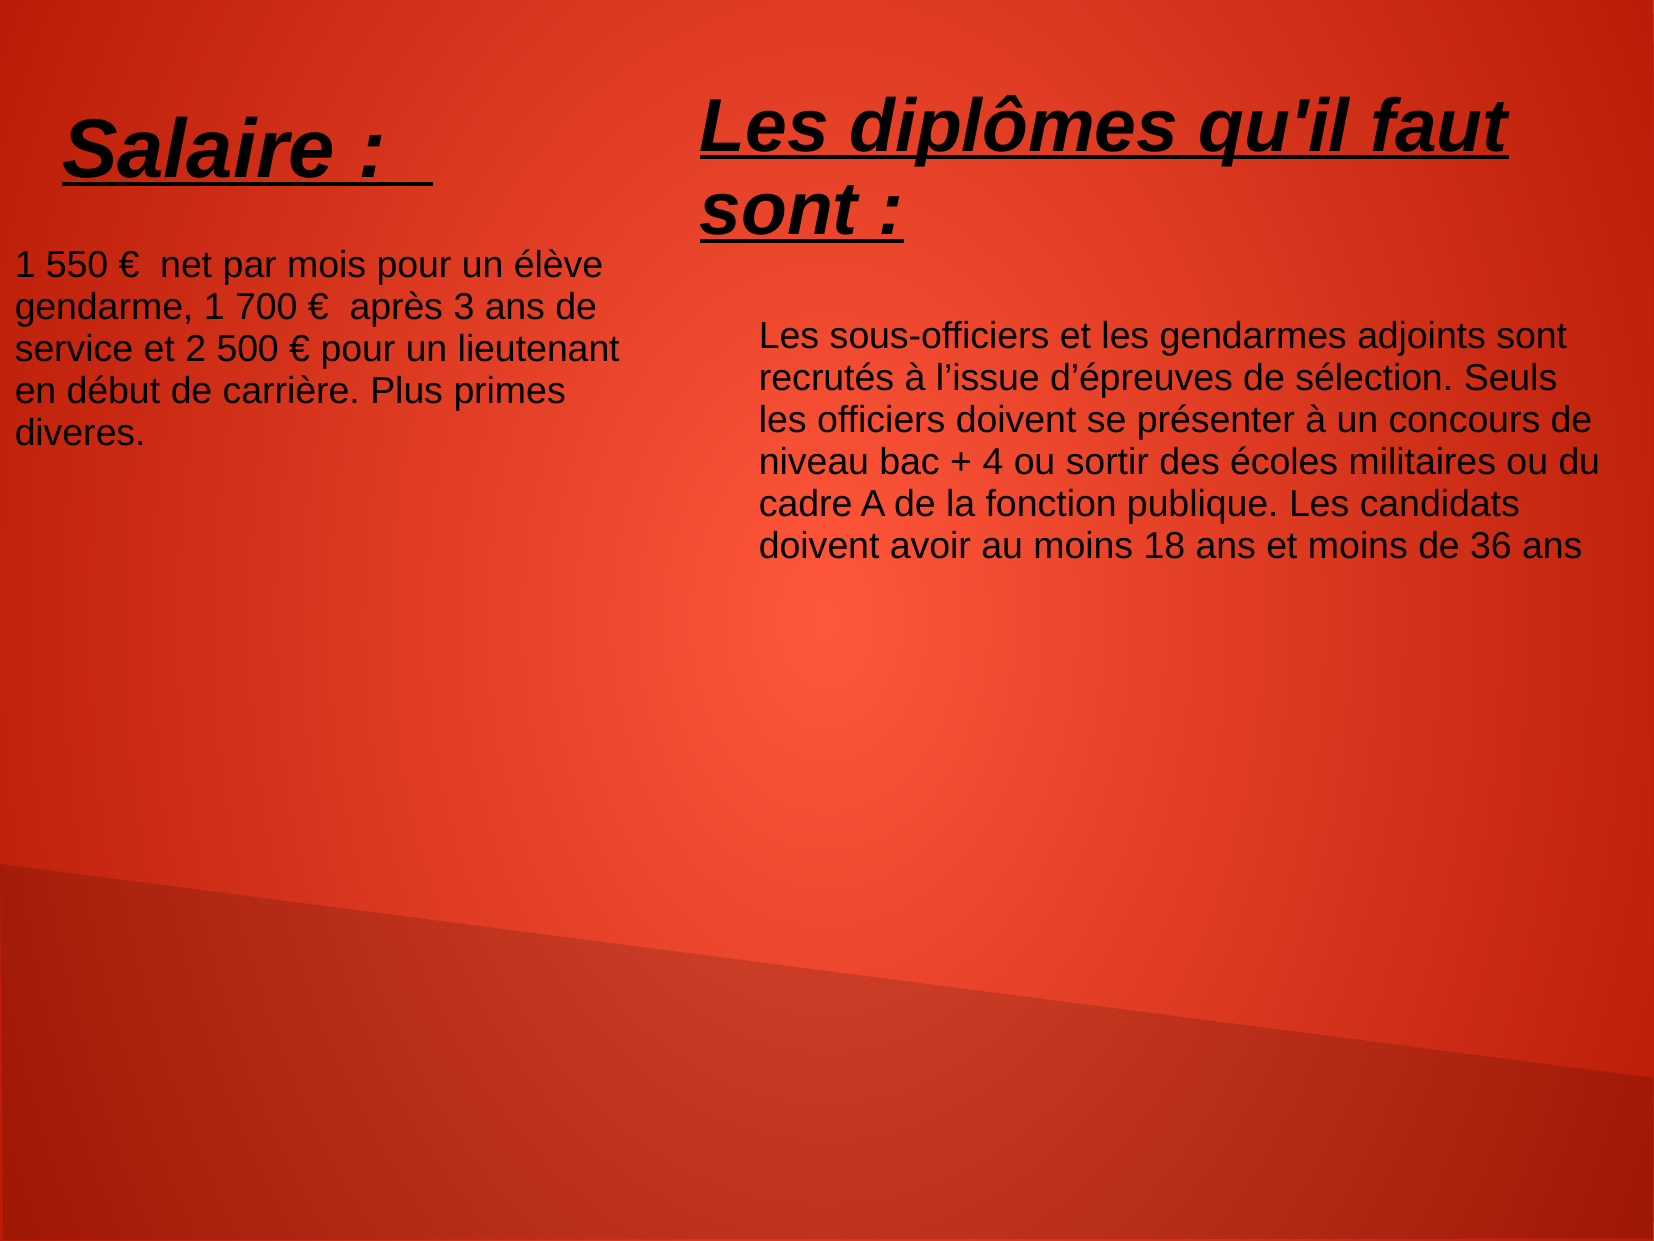

Les diplômes qu'il faut sont :
Salaire :
1 550 € net par mois pour un élève gendarme, 1 700 € après 3 ans de service et 2 500 € pour un lieutenant en début de carrière. Plus primes diveres.
Les sous-officiers et les gendarmes adjoints sont recrutés à l’issue d’épreuves de sélection. Seuls les officiers doivent se présenter à un concours de niveau bac + 4 ou sortir des écoles militaires ou du cadre A de la fonction publique. Les candidats doivent avoir au moins 18 ans et moins de 36 ans